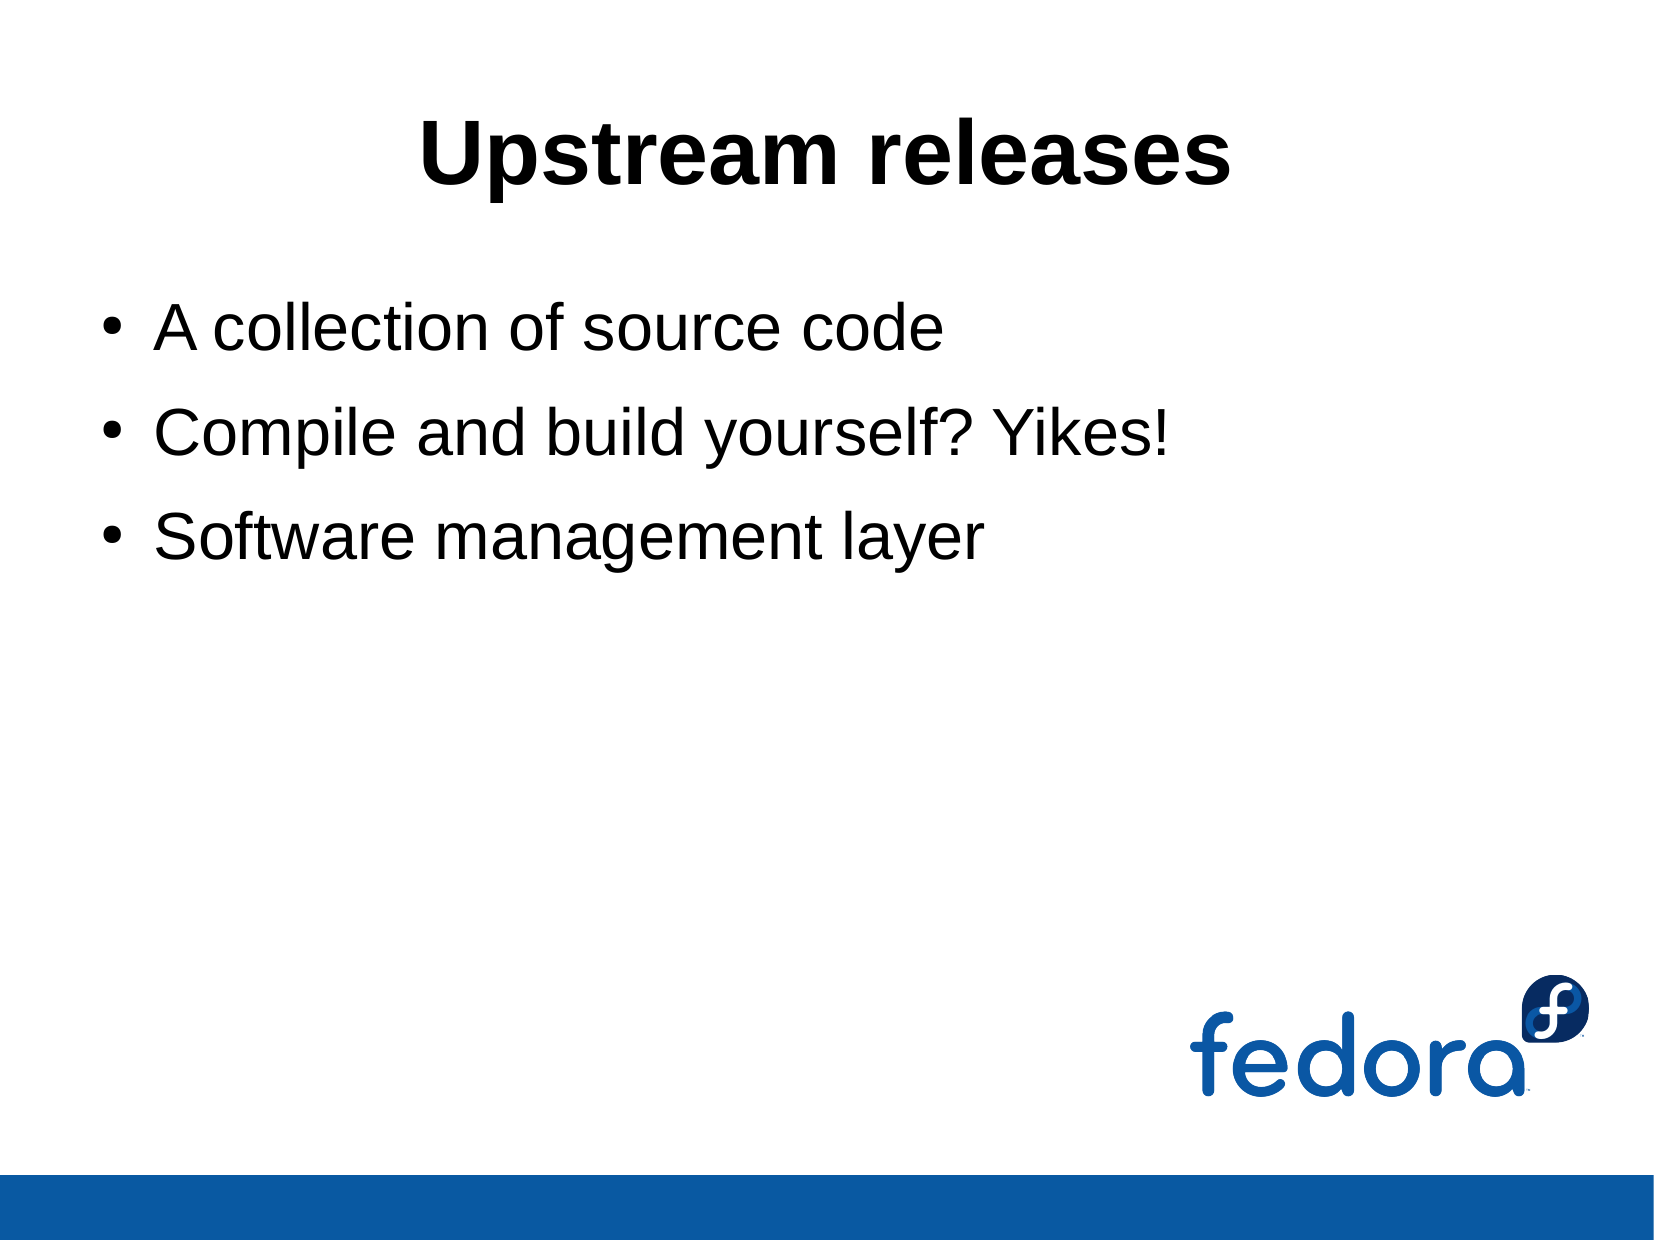

# Upstream releases
A collection of source code
Compile and build yourself? Yikes!
Software management layer